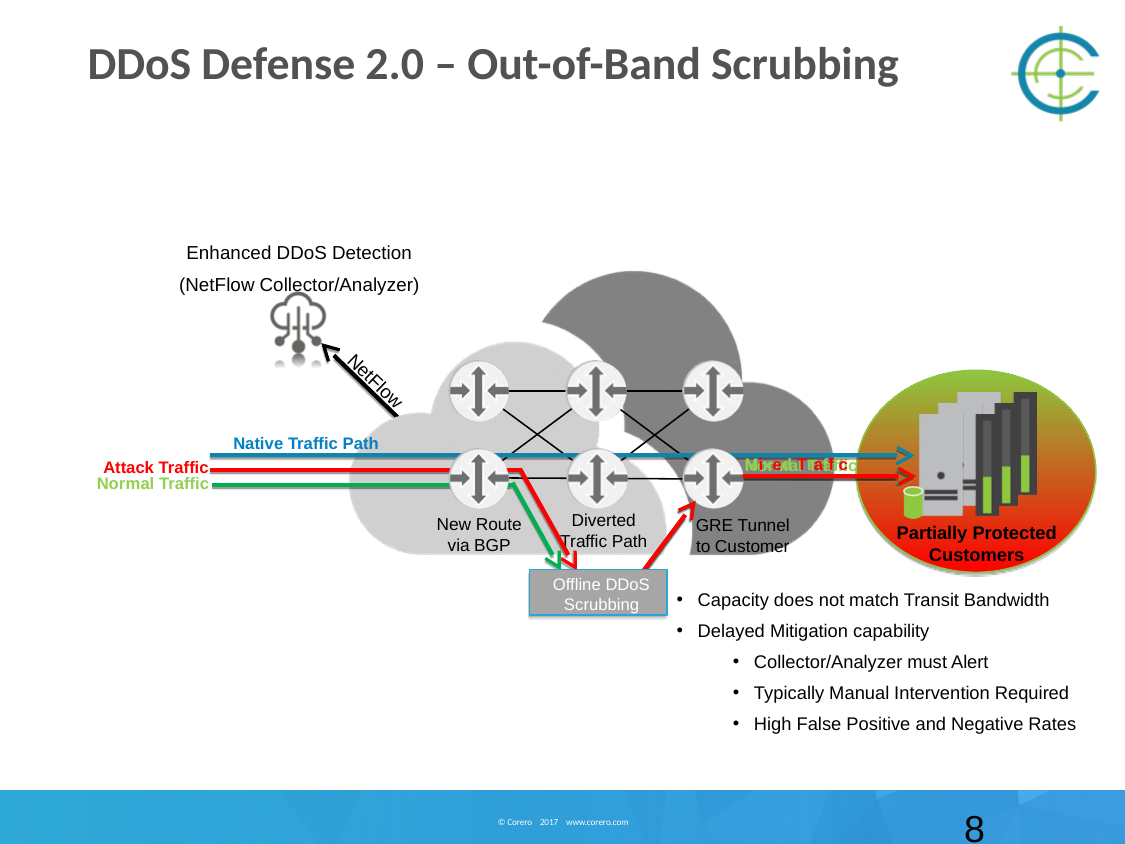

# DDoS Defense 2.0 – Out-of-Band Scrubbing
Enhanced DDoS Detection
(NetFlow Collector/Analyzer)
NetFlow
Native Traffic Path
Mixed Traffic
Normal Traffic
Attack Traffic
Normal Traffic
Diverted Traffic Path
New Route via BGP
GRE Tunnel to Customer
Partially Protected
Customers
Offline DDoS Scrubbing
Capacity does not match Transit Bandwidth
Delayed Mitigation capability
Collector/Analyzer must Alert
Typically Manual Intervention Required
High False Positive and Negative Rates